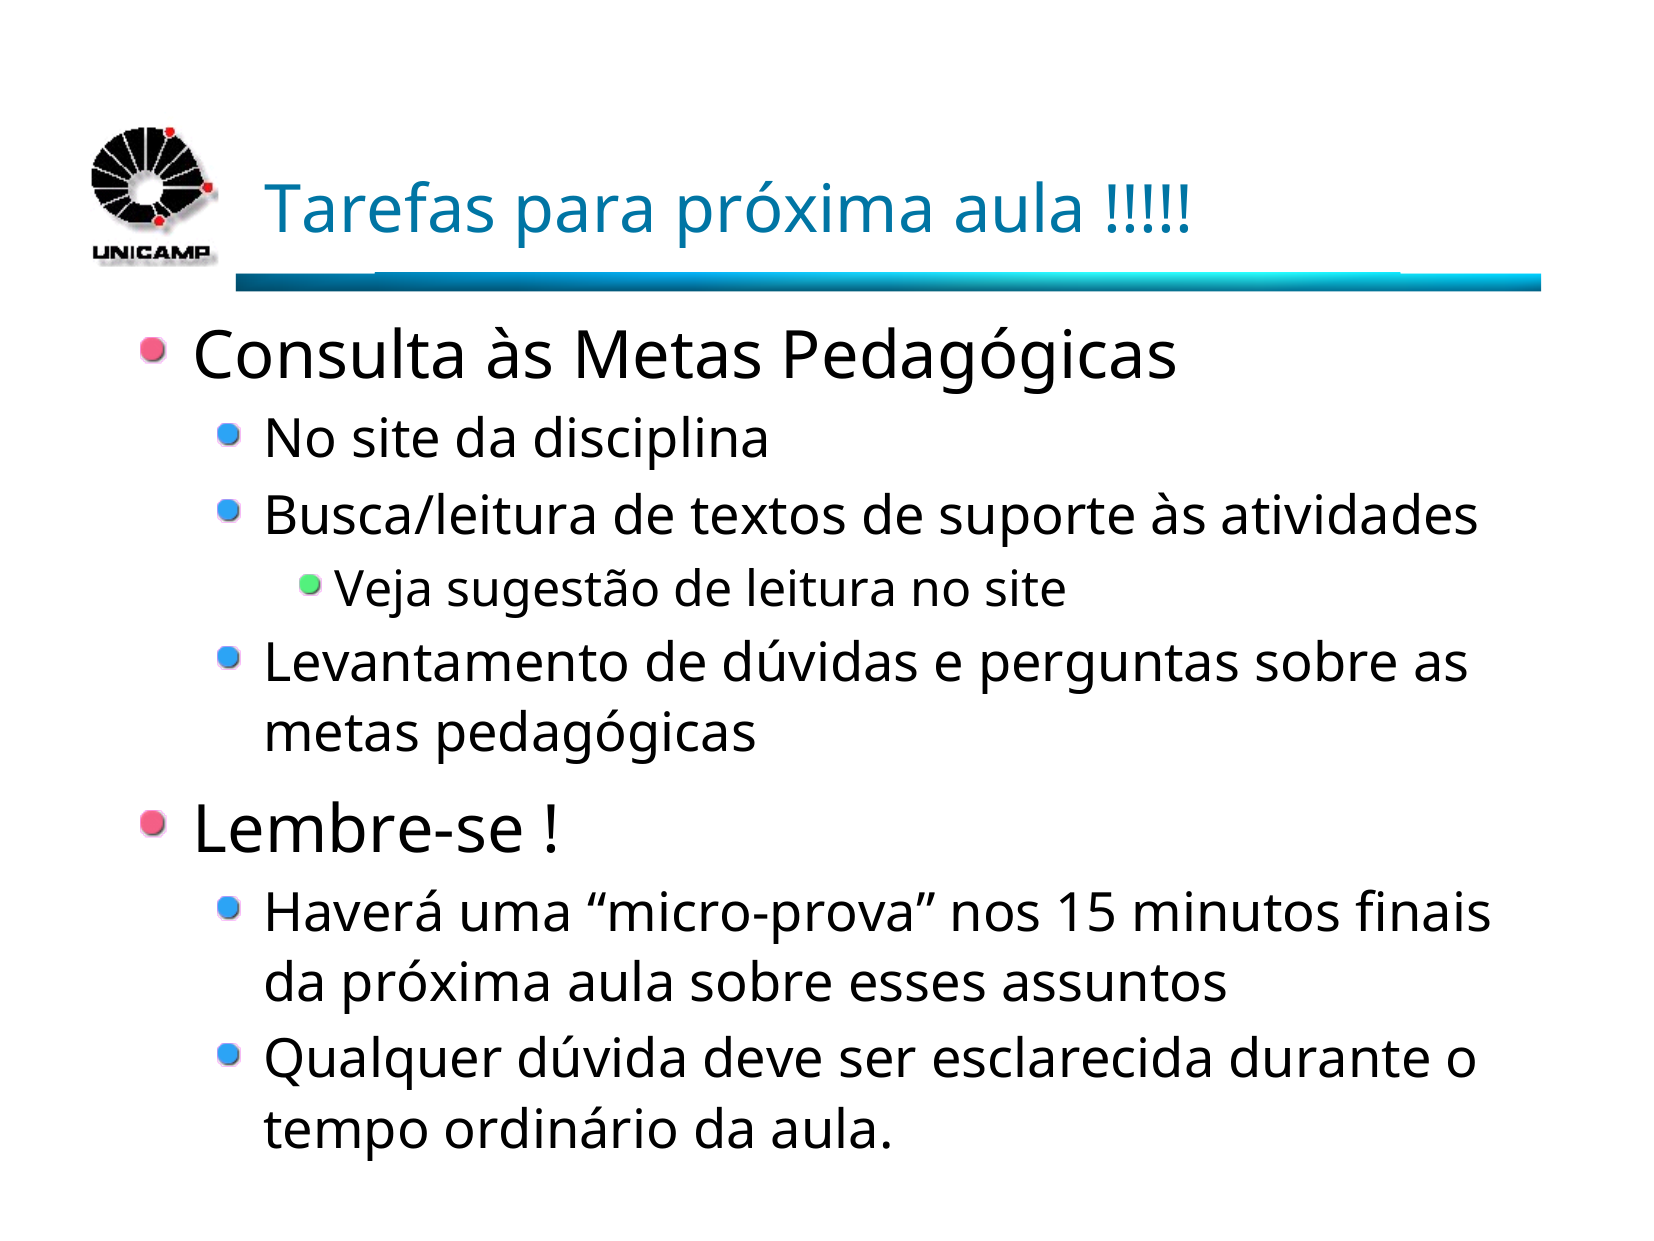

# Tarefas para próxima aula !!!!!
Consulta às Metas Pedagógicas
No site da disciplina
Busca/leitura de textos de suporte às atividades
Veja sugestão de leitura no site
Levantamento de dúvidas e perguntas sobre as metas pedagógicas
Lembre-se !
Haverá uma “micro-prova” nos 15 minutos finais da próxima aula sobre esses assuntos
Qualquer dúvida deve ser esclarecida durante o tempo ordinário da aula.